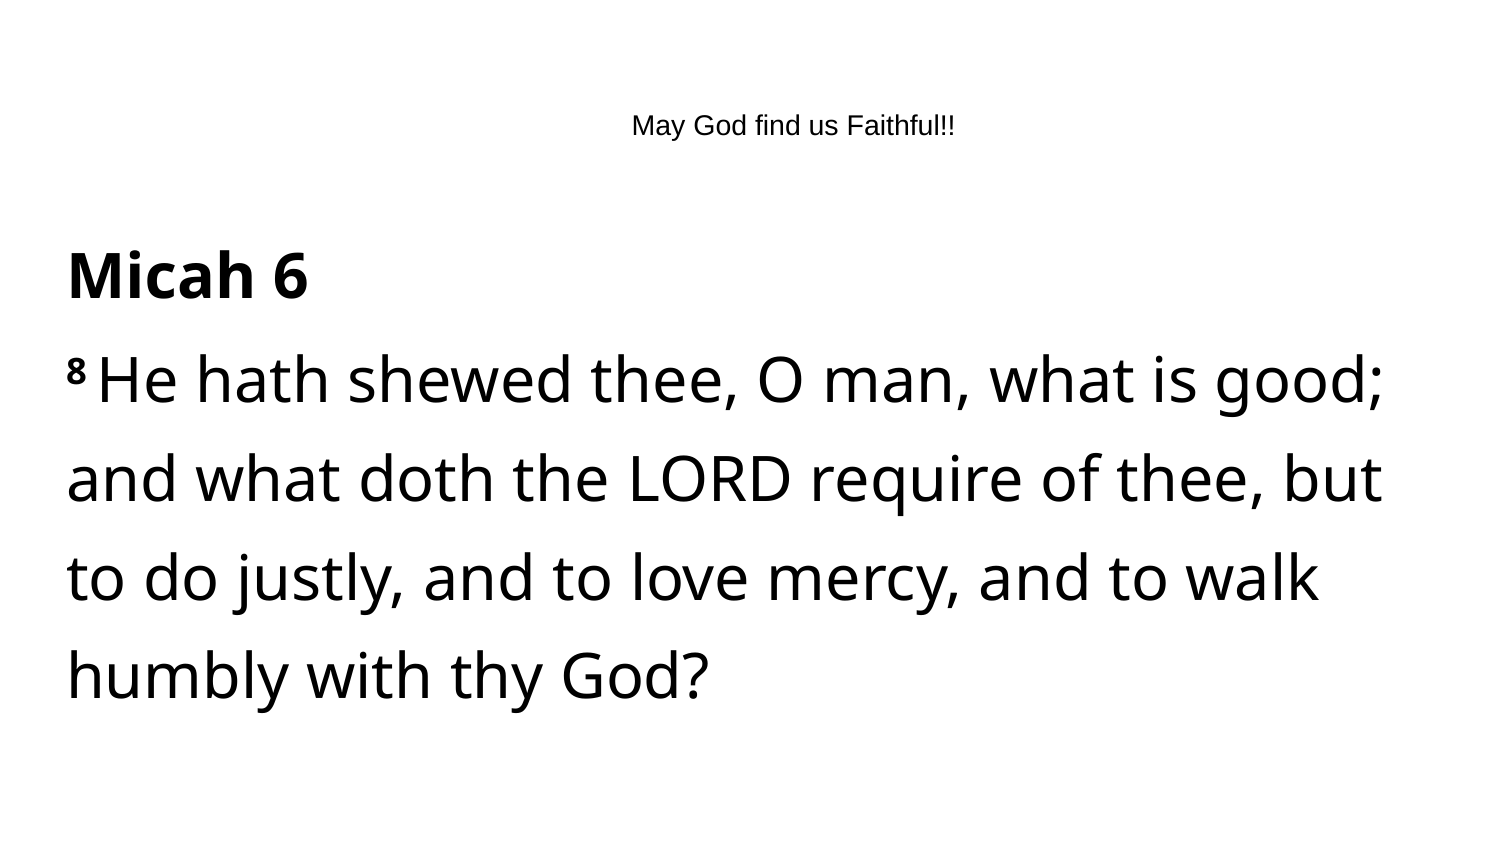

# May God find us Faithful!!
Micah 6
8 He hath shewed thee, O man, what is good; and what doth the Lord require of thee, but to do justly, and to love mercy, and to walk humbly with thy God?